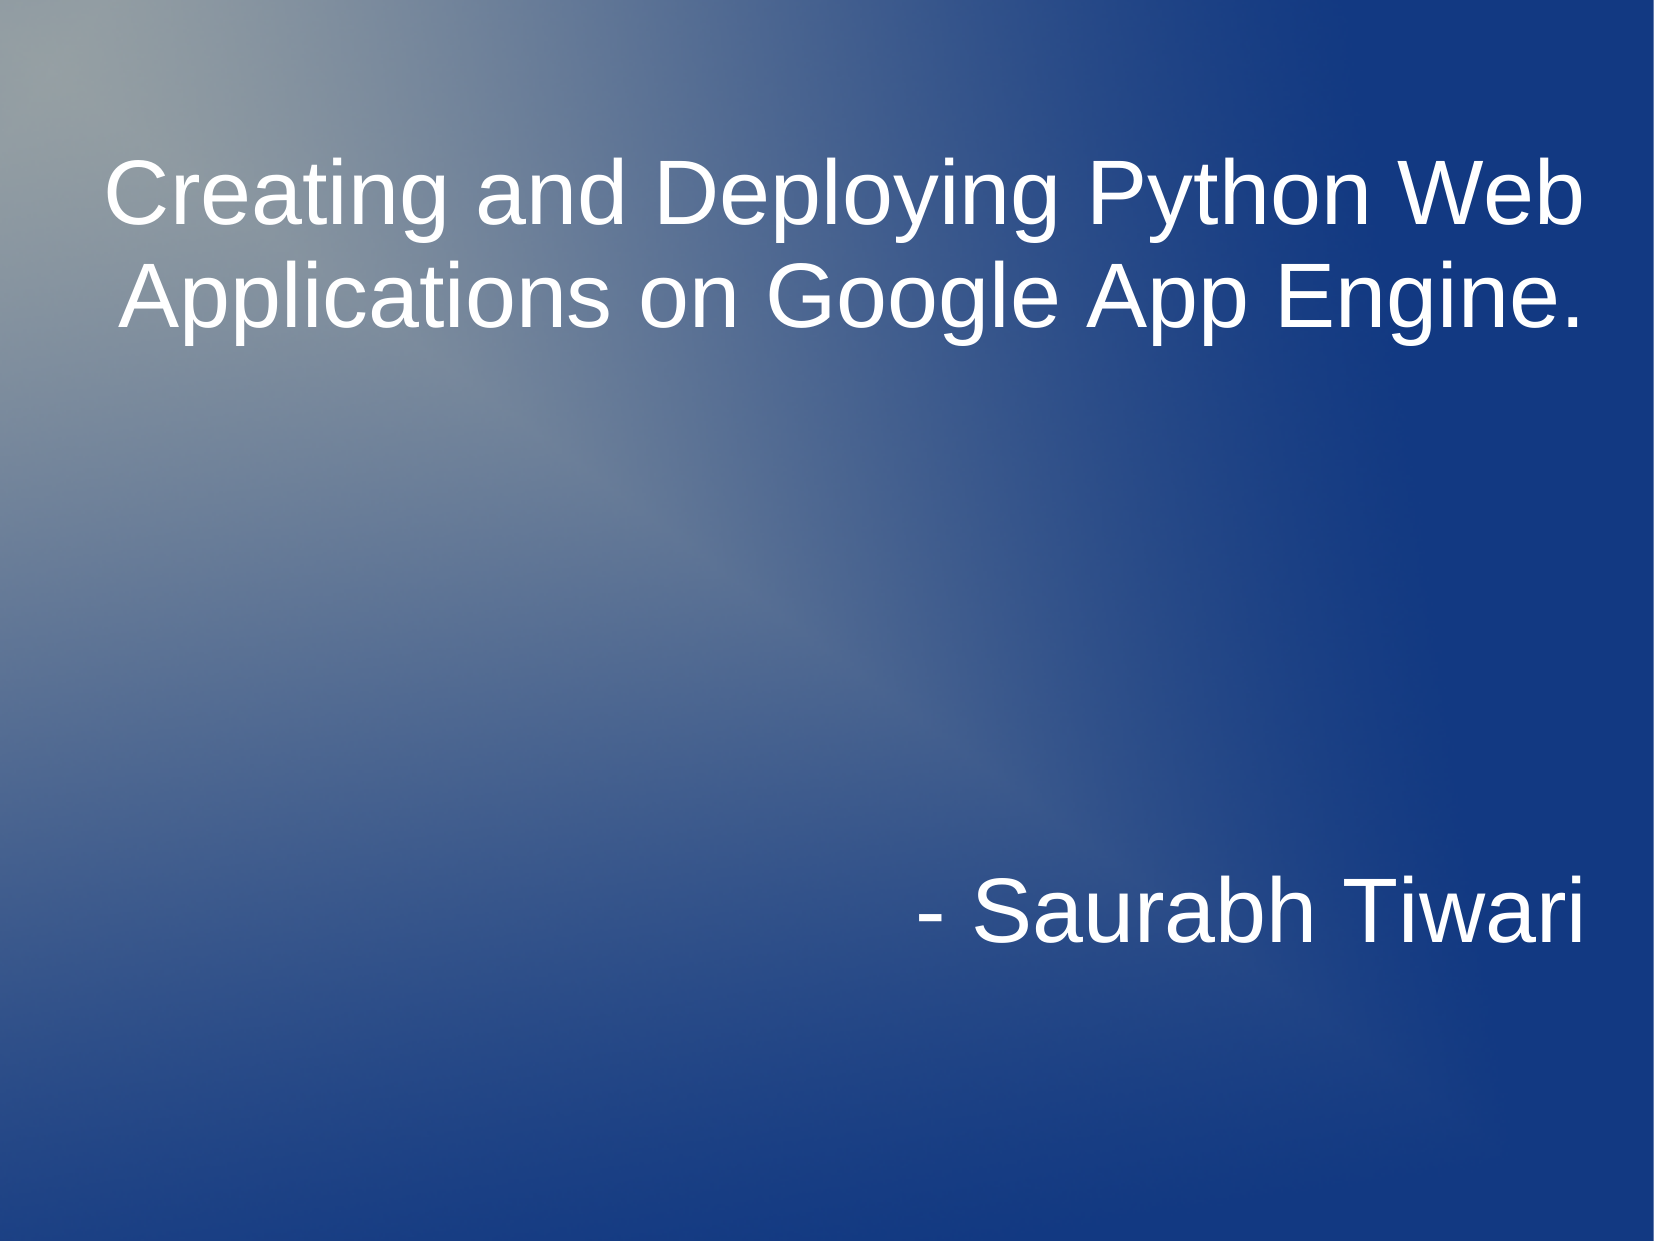

# Creating and Deploying Python Web Applications on Google App Engine. - Saurabh Tiwari